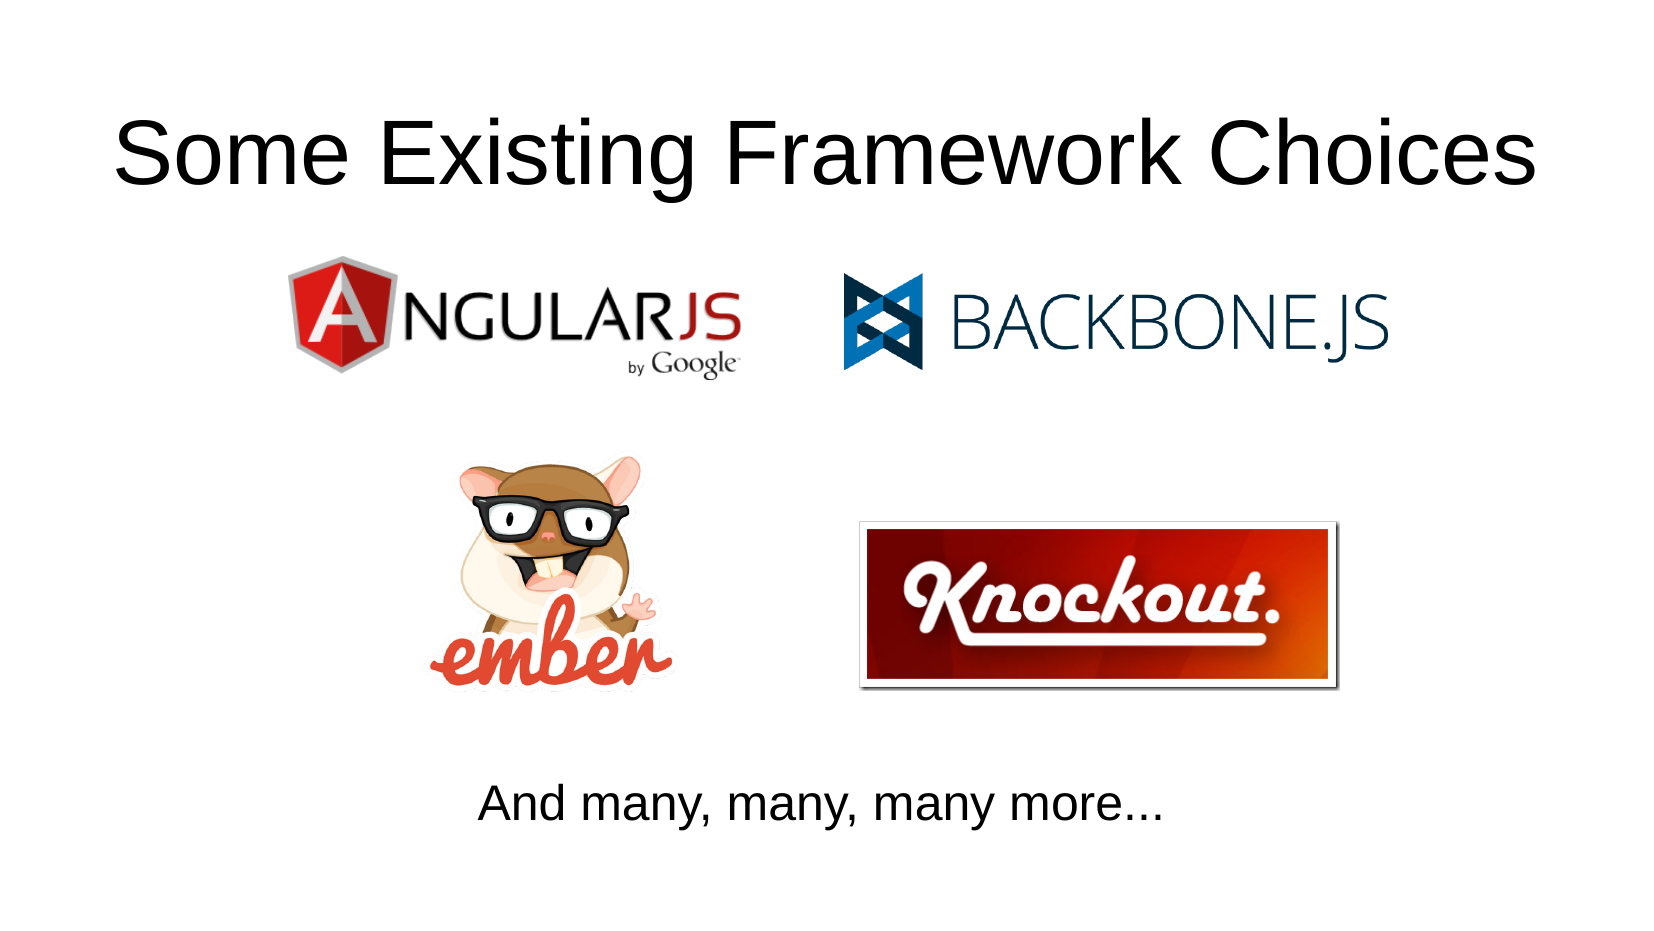

# Some Existing Framework Choices
And many, many, many more...